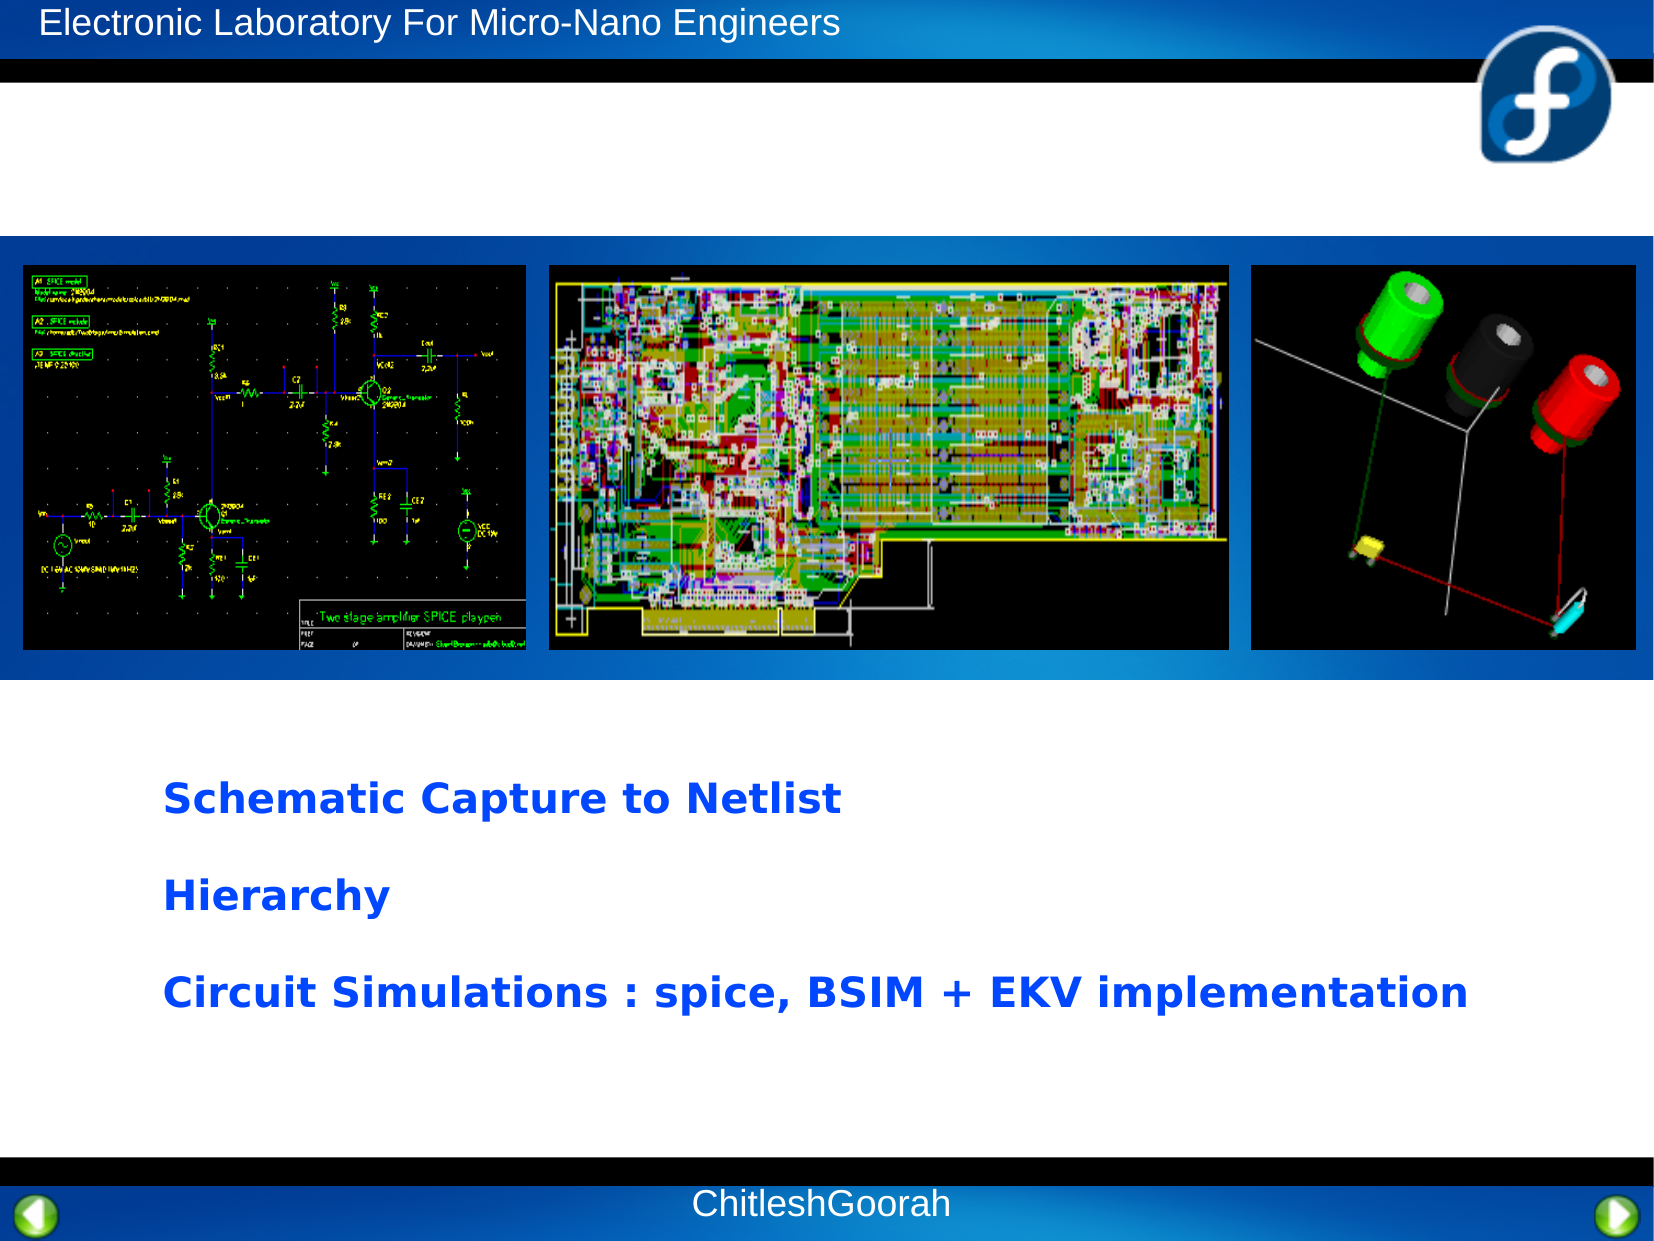

Schematic Capture to Netlist
Hierarchy
Circuit Simulations : spice, BSIM + EKV implementation